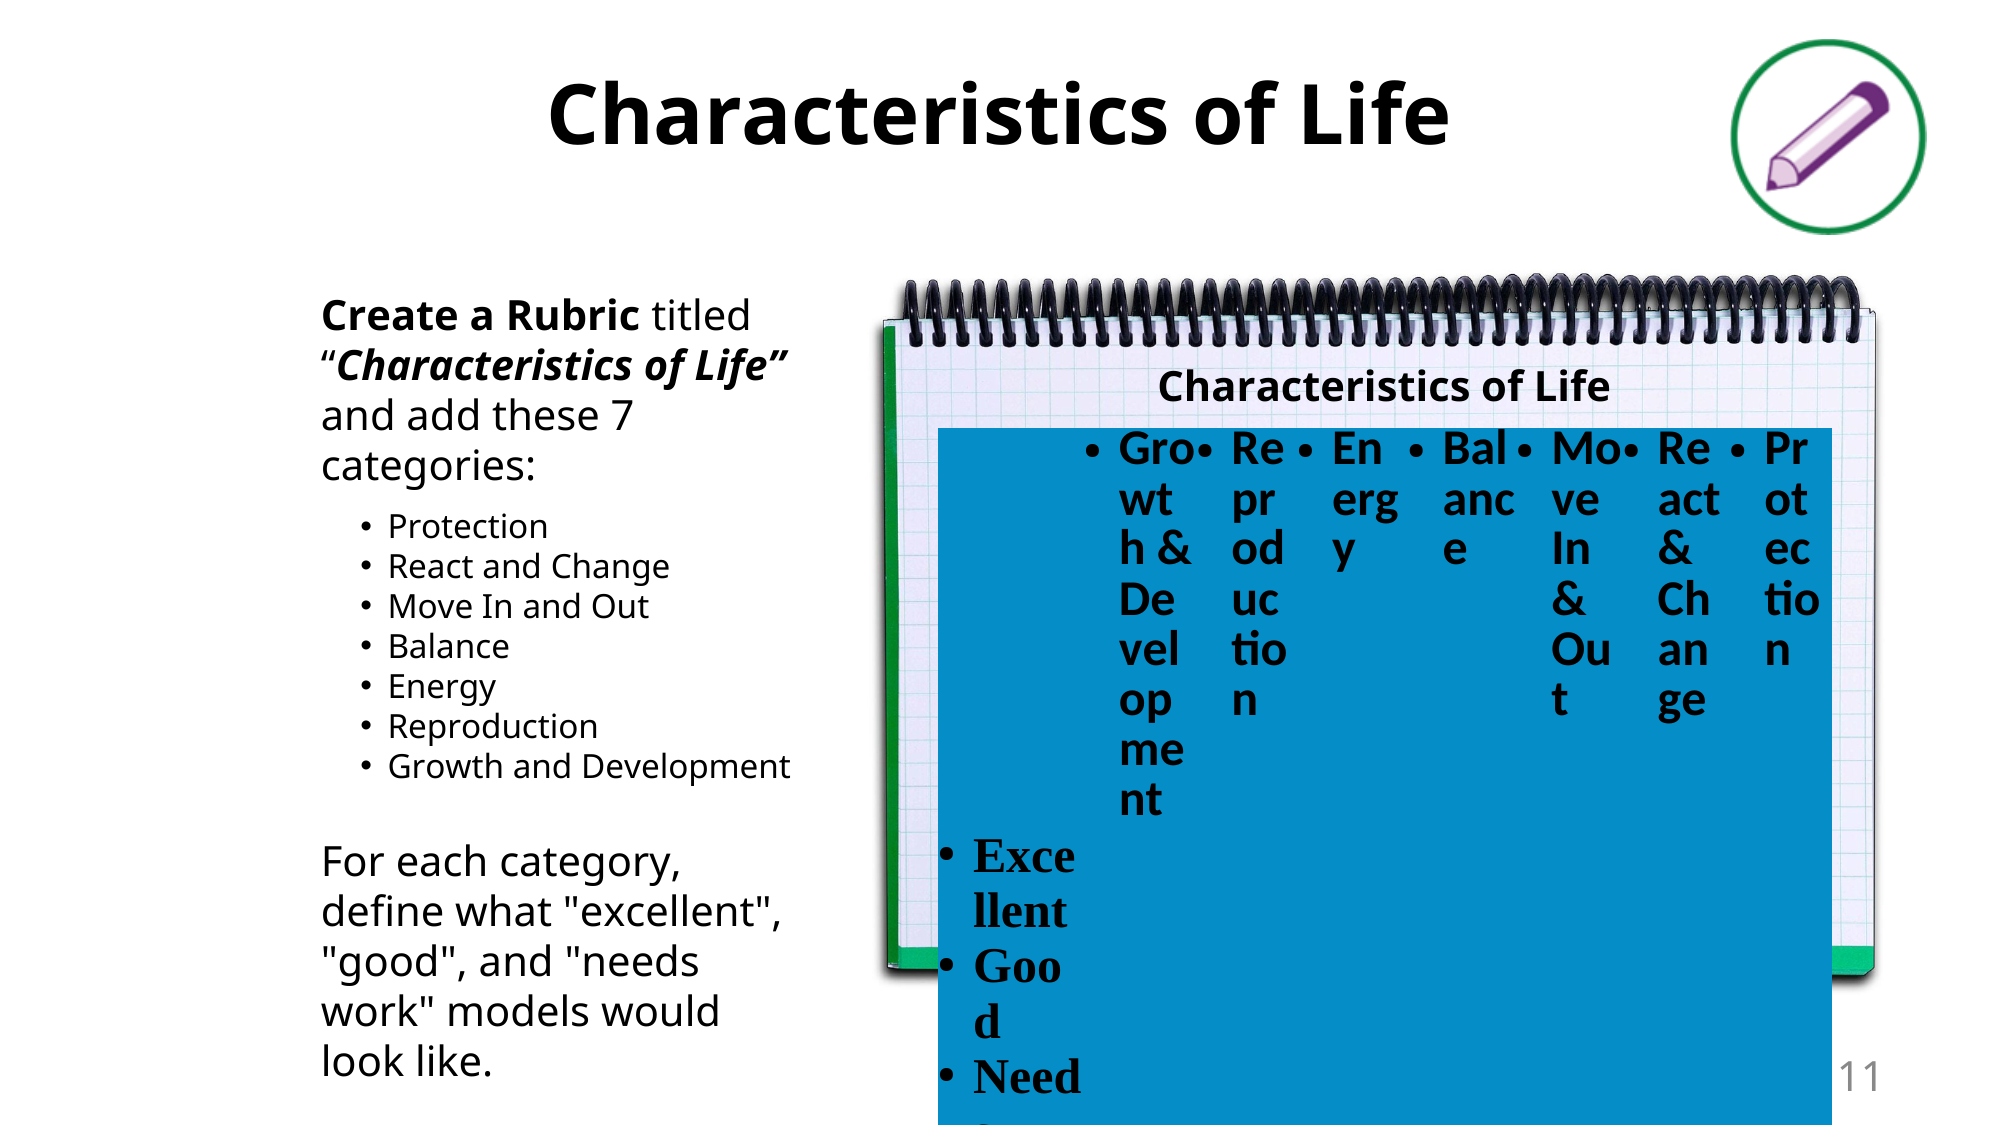

Characteristics of Life
Create a Rubric titled “Characteristics of Life” and add these 7 categories:
Protection
React and Change
Move In and Out
Balance
Energy
Reproduction
Growth and Development
For each category, define what "excellent", "good", and "needs work" models would look like.
Characteristics of Life
| | Growth & Development | Reproduction | Energy | Balance | Move In & Out | React & Change | Protection |
| --- | --- | --- | --- | --- | --- | --- | --- |
| Excellent | | | | | | | |
| Good | | | | | | | |
| Needs Work | | | | | | | |